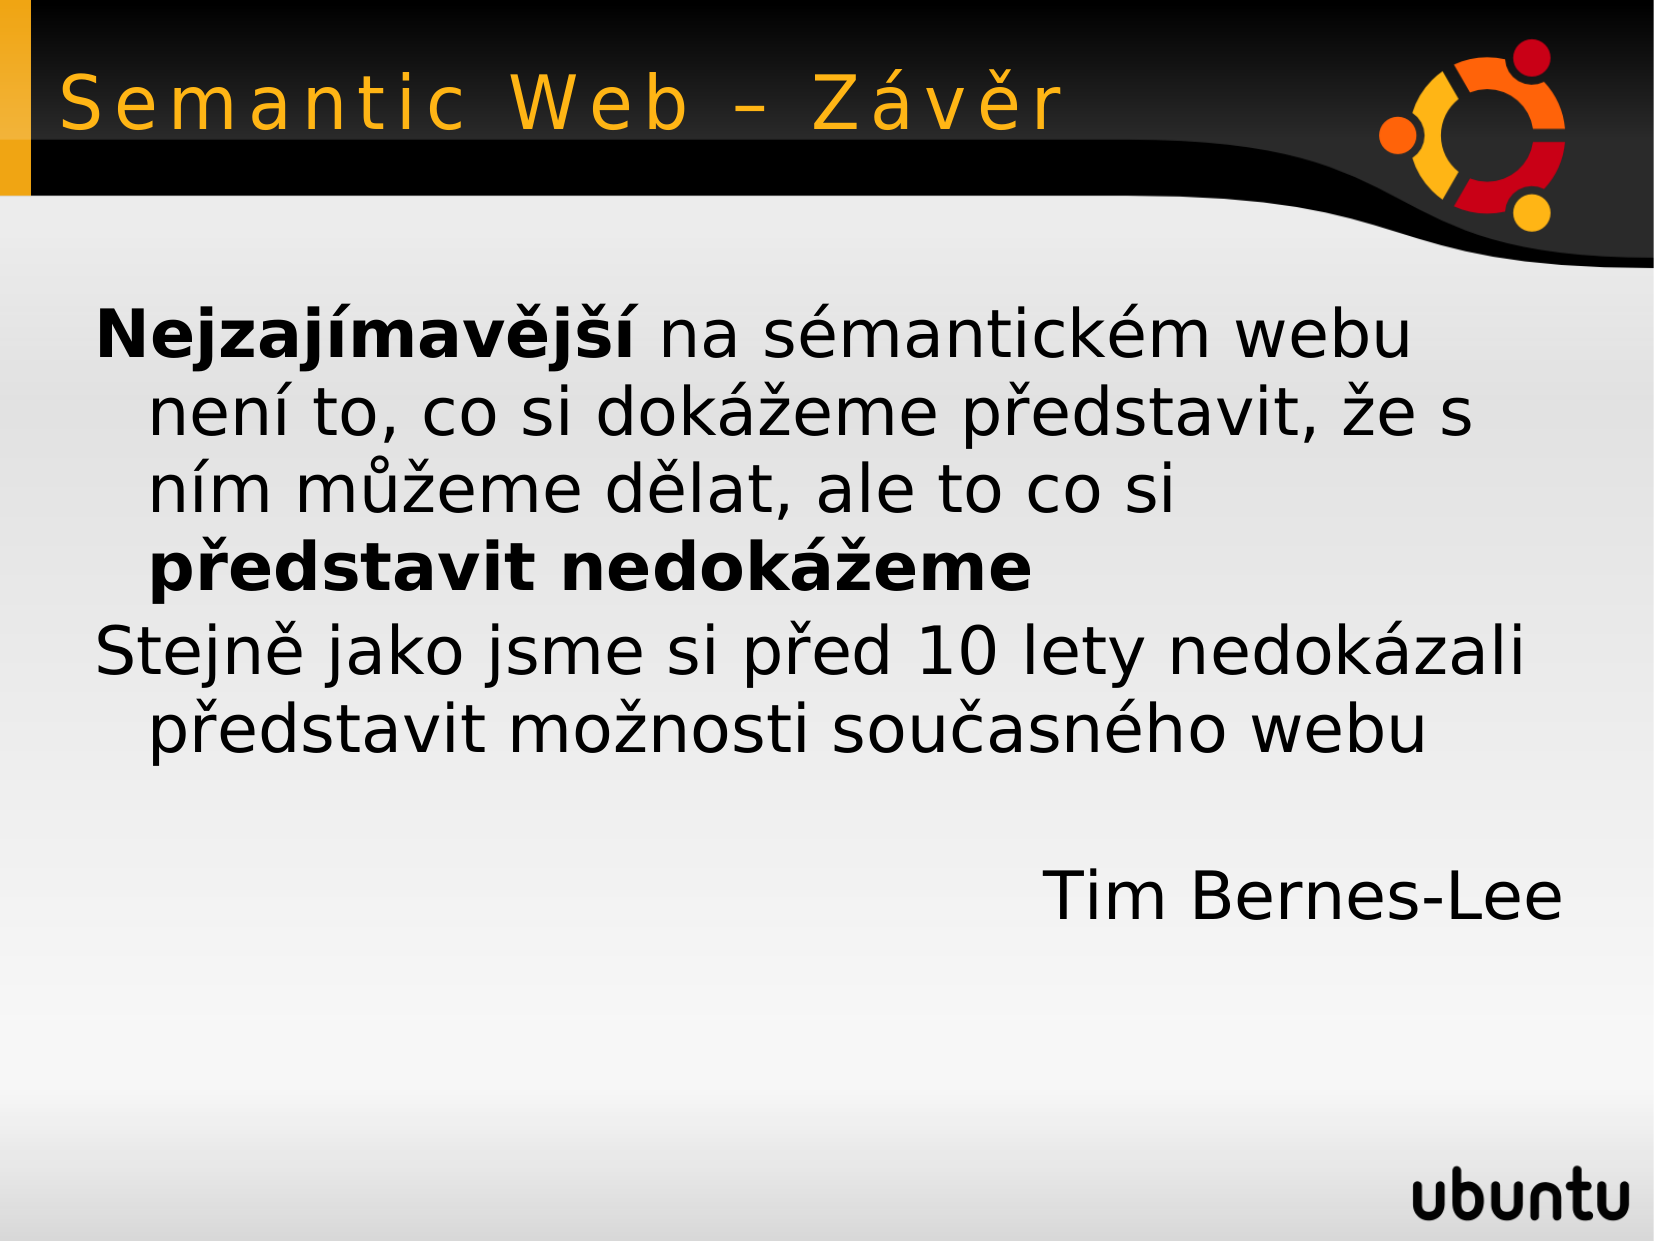

# Semantic Web – Závěr
Nejzajímavější na sémantickém webu není to, co si dokážeme představit, že s ním můžeme dělat, ale to co si představit nedokážeme
Stejně jako jsme si před 10 lety nedokázali představit možnosti současného webu
Tim Bernes-Lee